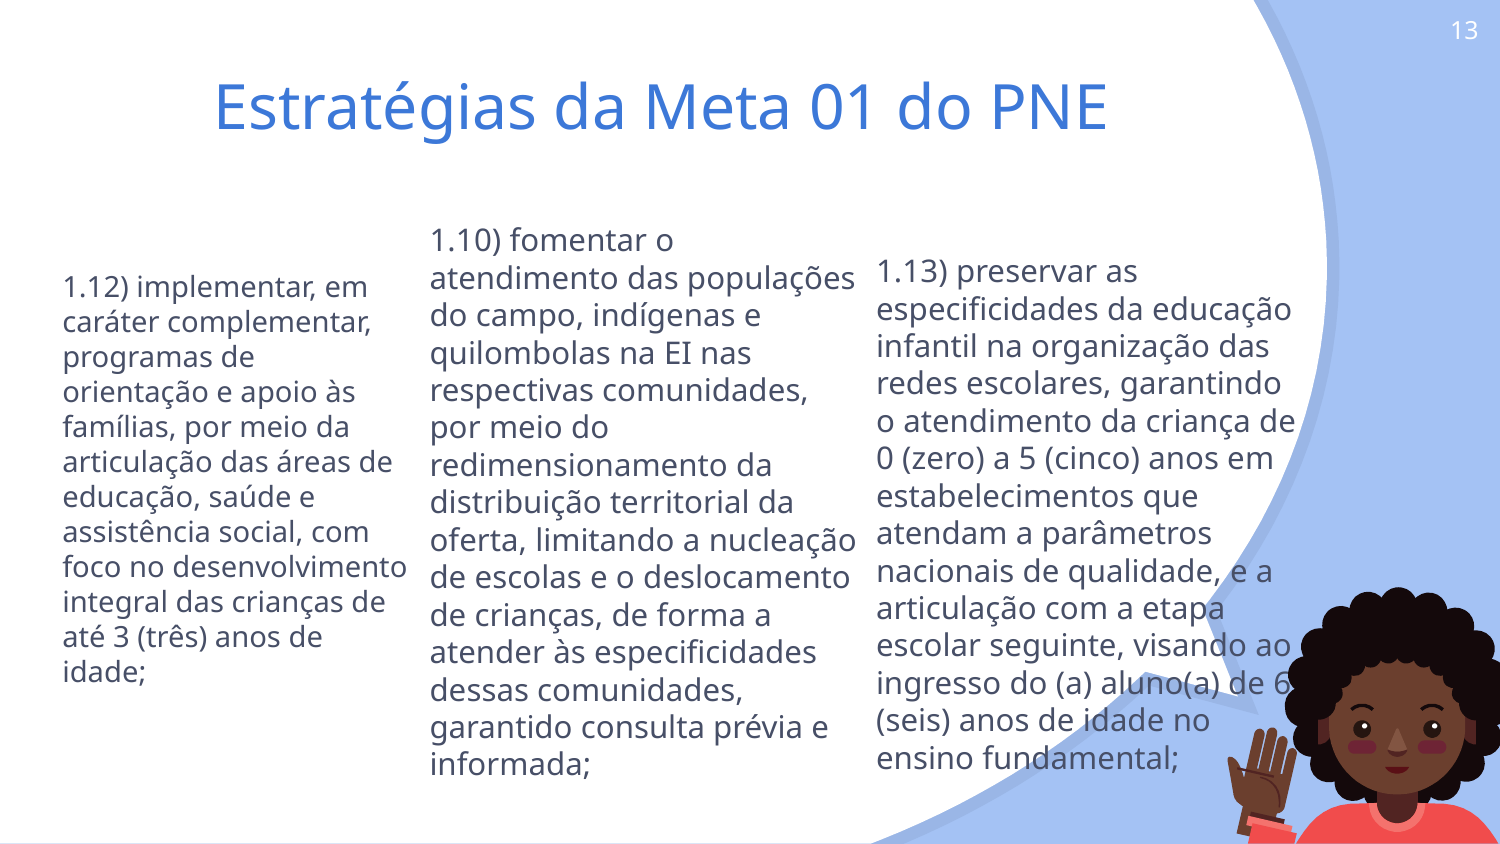

# Estratégias da Meta 01 do PNE
1.10) fomentar o atendimento das populações do campo, indígenas e quilombolas na EI nas respectivas comunidades, por meio do redimensionamento da distribuição territorial da oferta, limitando a nucleação de escolas e o deslocamento de crianças, de forma a atender às especificidades dessas comunidades, garantido consulta prévia e informada;
1.13) preservar as especificidades da educação infantil na organização das redes escolares, garantindo o atendimento da criança de 0 (zero) a 5 (cinco) anos em estabelecimentos que atendam a parâmetros nacionais de qualidade, e a articulação com a etapa escolar seguinte, visando ao ingresso do (a) aluno(a) de 6 (seis) anos de idade no ensino fundamental;
1.12) implementar, em caráter complementar, programas de orientação e apoio às famílias, por meio da articulação das áreas de educação, saúde e assistência social, com foco no desenvolvimento integral das crianças de até 3 (três) anos de idade;